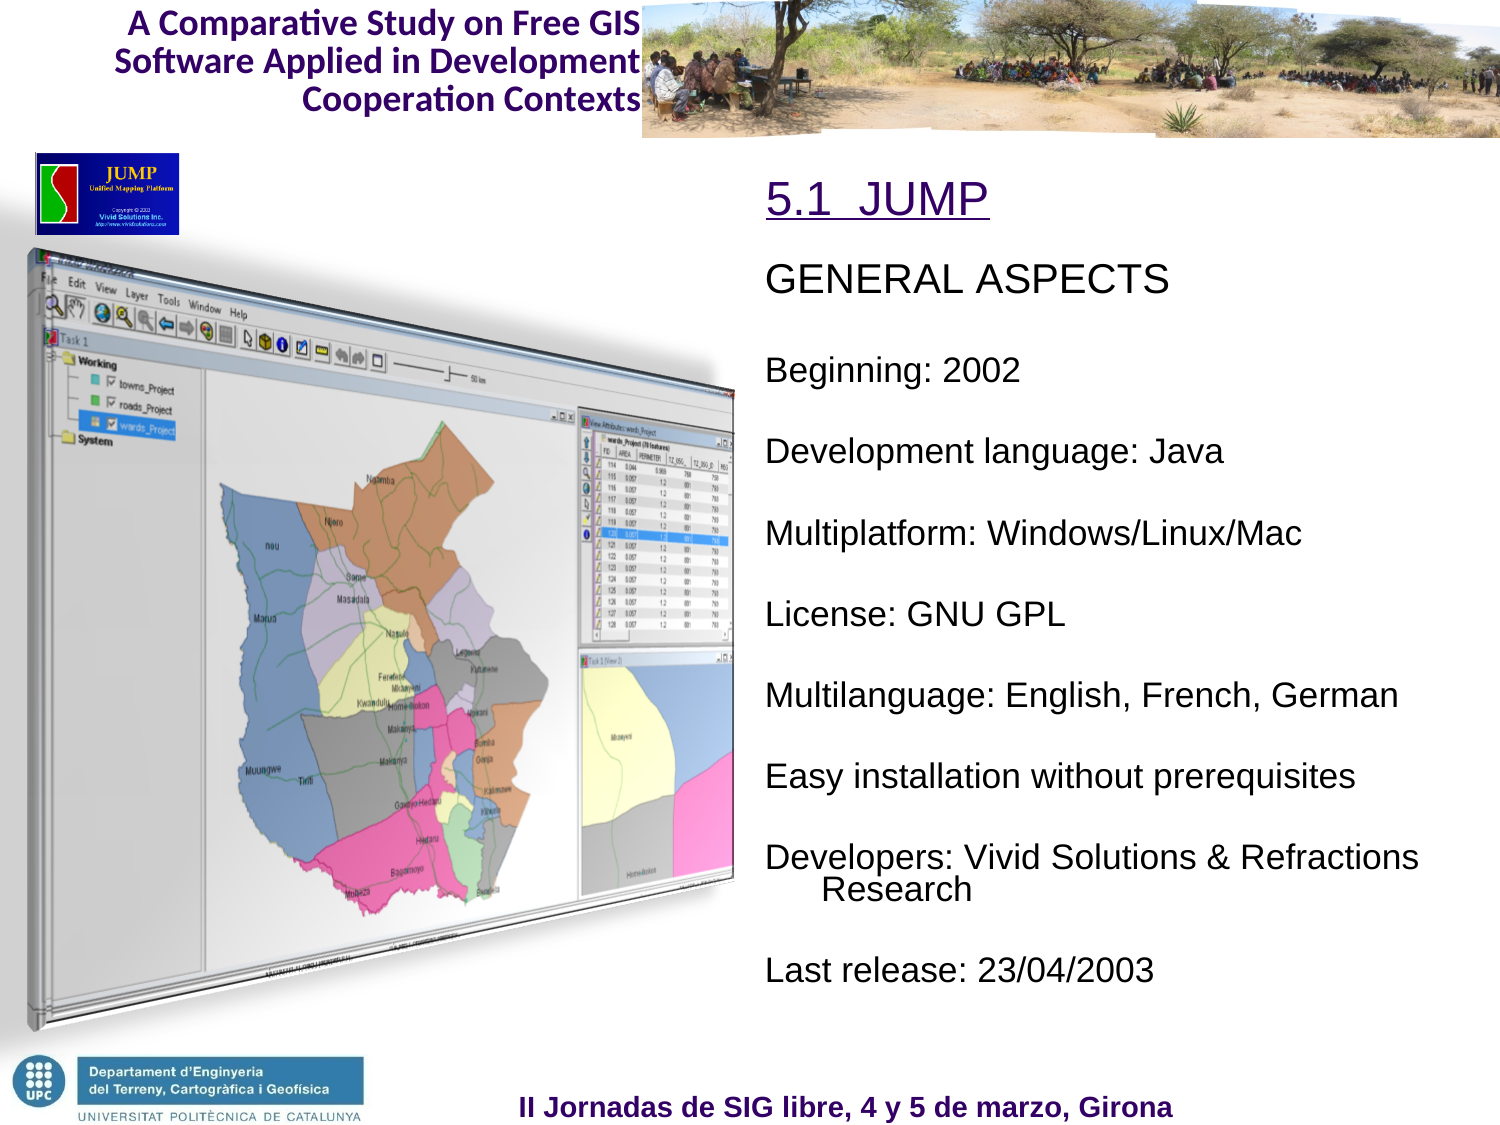

# 5.1 JUMP
GENERAL ASPECTS
Beginning: 2002
Development language: Java
Multiplatform: Windows/Linux/Mac
License: GNU GPL
Multilanguage: English, French, German
Easy installation without prerequisites
Developers: Vivid Solutions & Refractions Research
Last release: 23/04/2003
II Jornadas de SIG libre, 4 y 5 de marzo, Girona